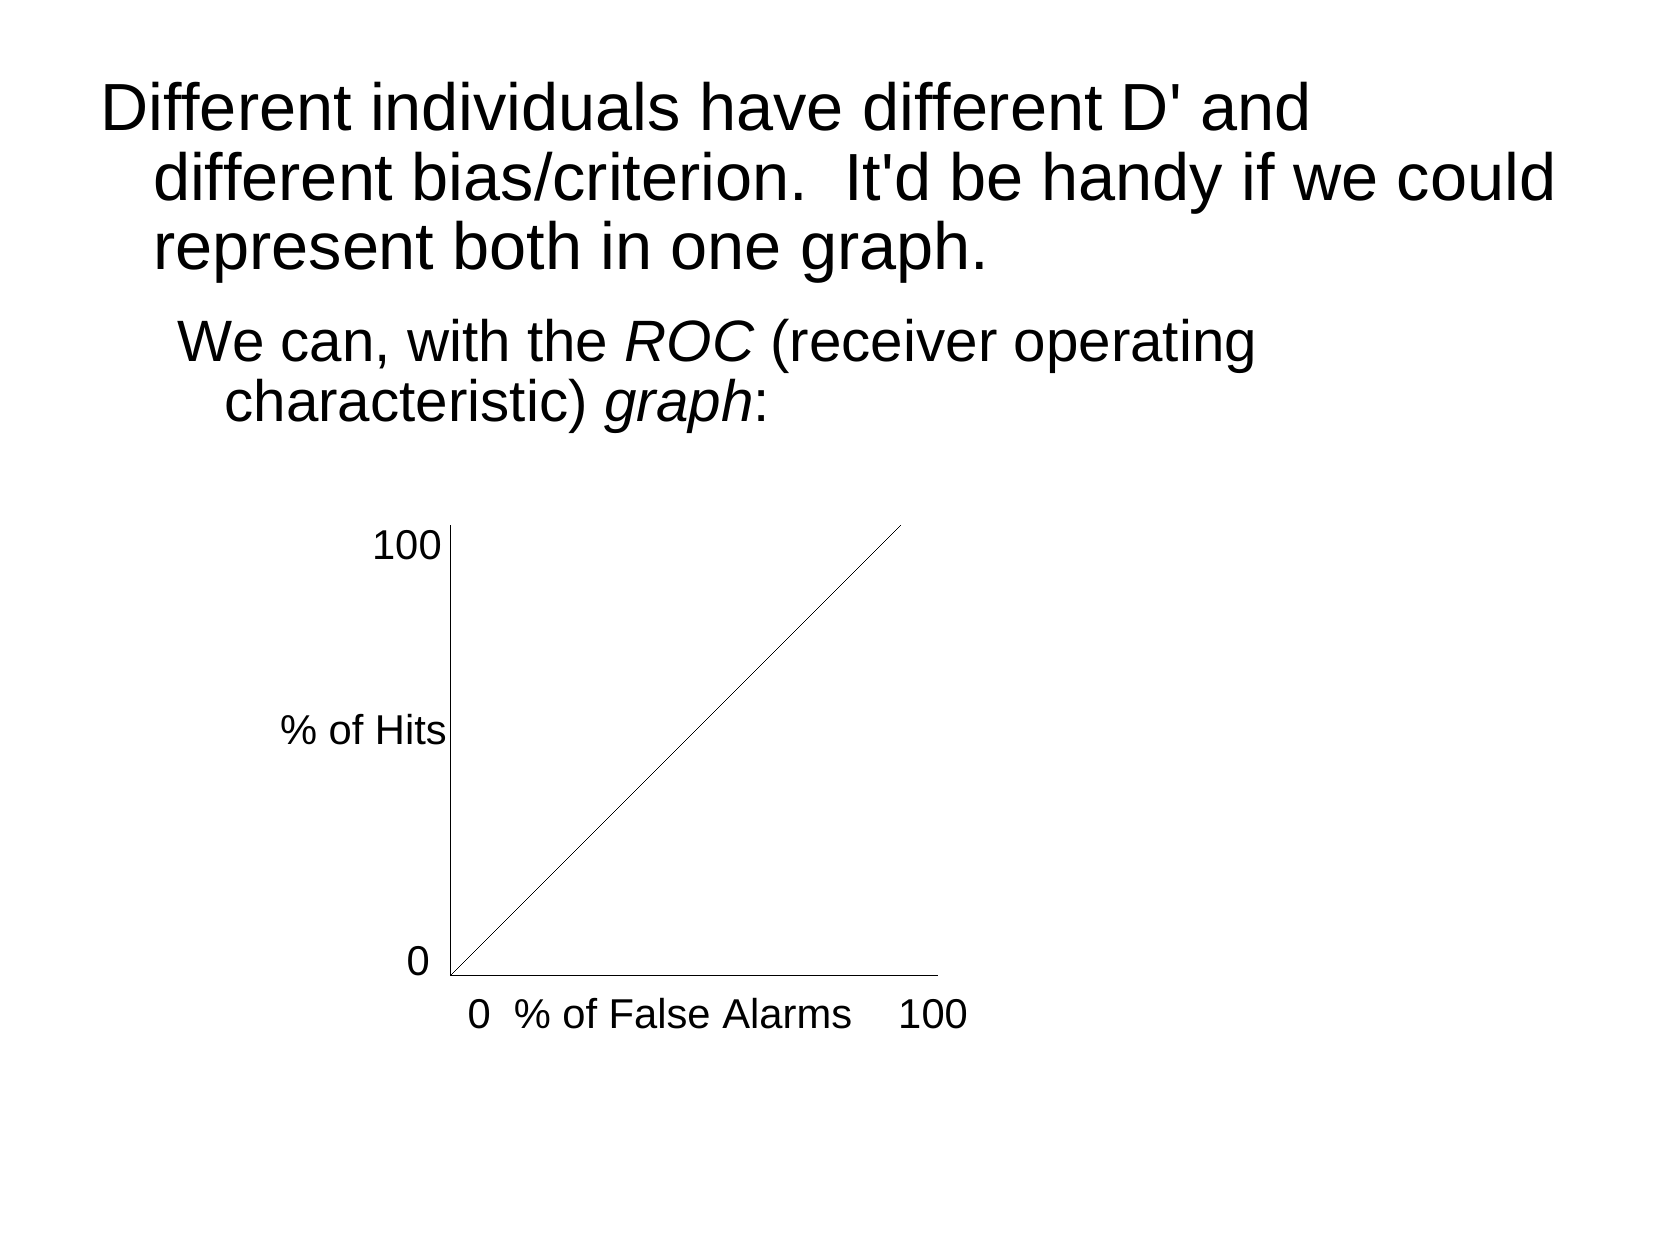

# Different individuals have different D' and different bias/criterion. It'd be handy if we could represent both in one graph.
We can, with the ROC (receiver operating characteristic) graph:
 100
% of Hits
 0
0 % of False Alarms 100